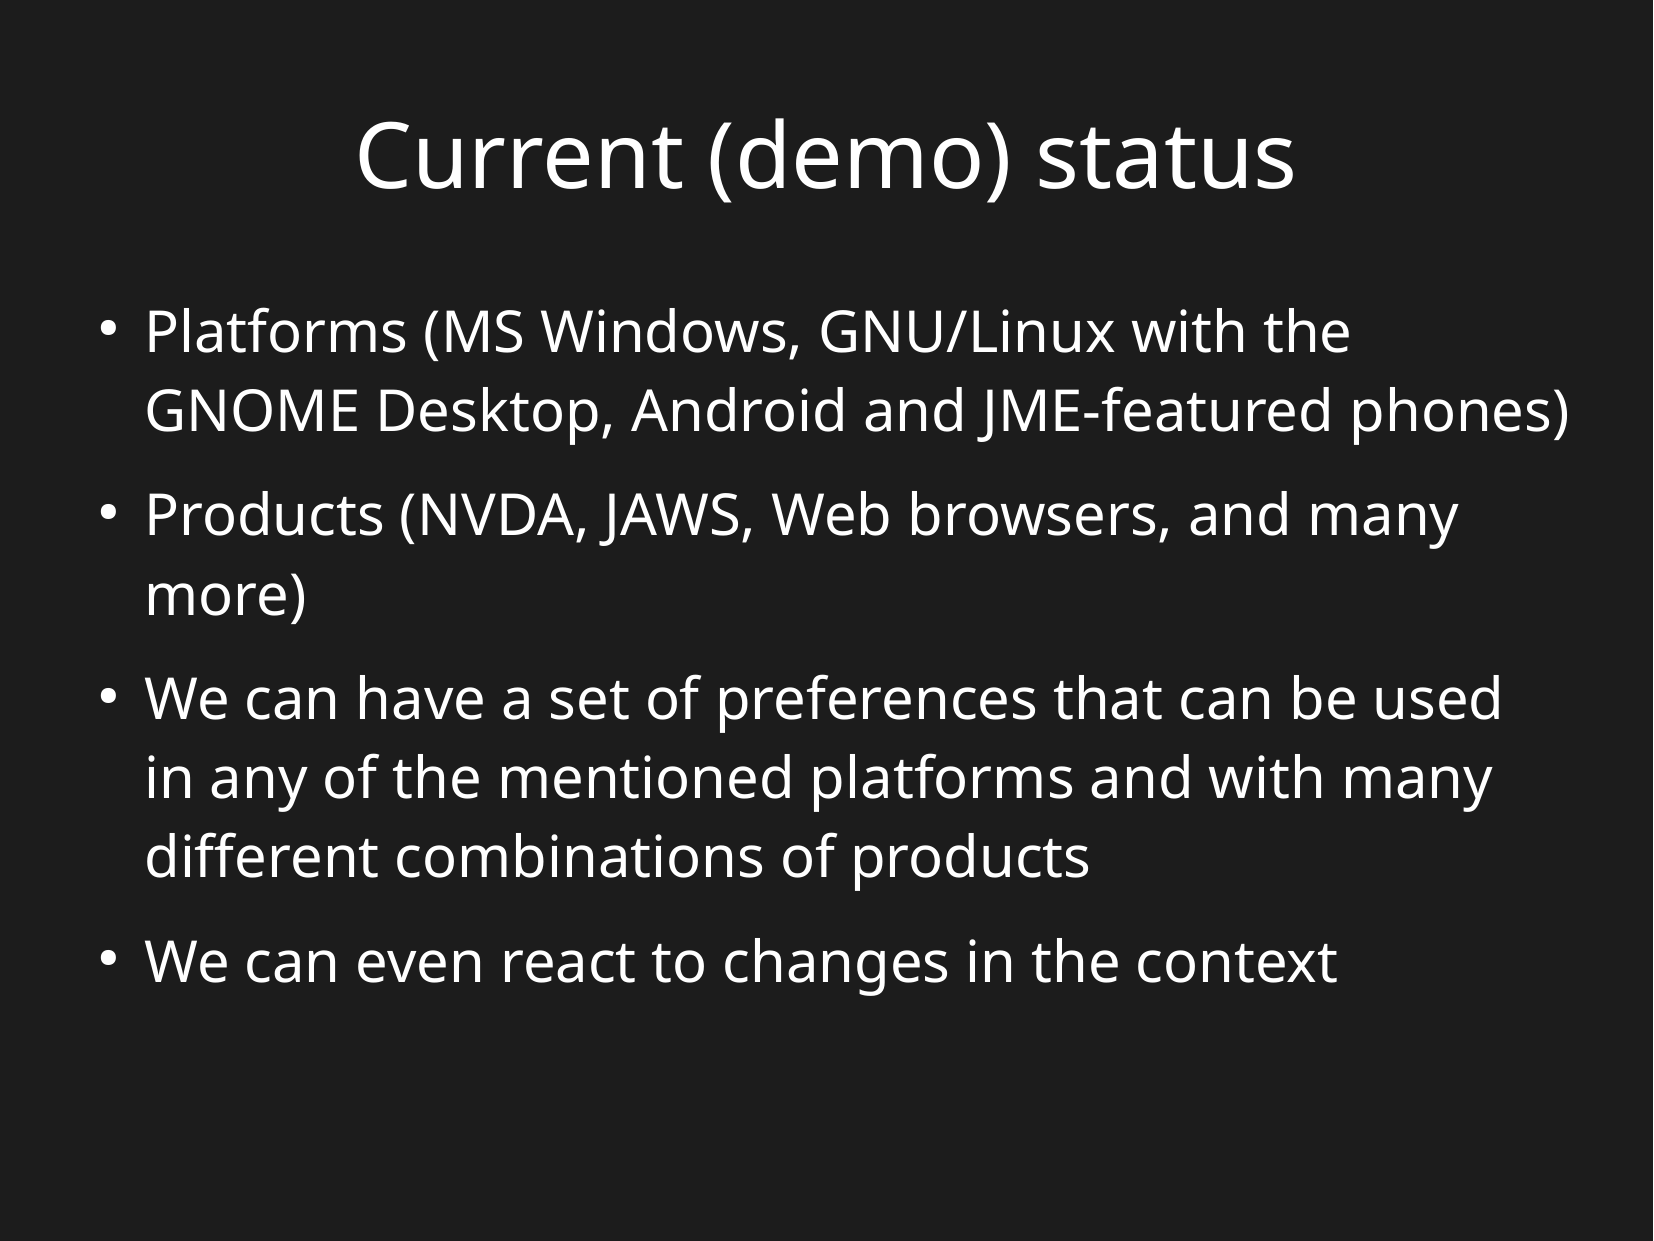

# Current (demo) status
Platforms (MS Windows, GNU/Linux with the GNOME Desktop, Android and JME-featured phones)
Products (NVDA, JAWS, Web browsers, and many more)
We can have a set of preferences that can be used in any of the mentioned platforms and with many different combinations of products
We can even react to changes in the context